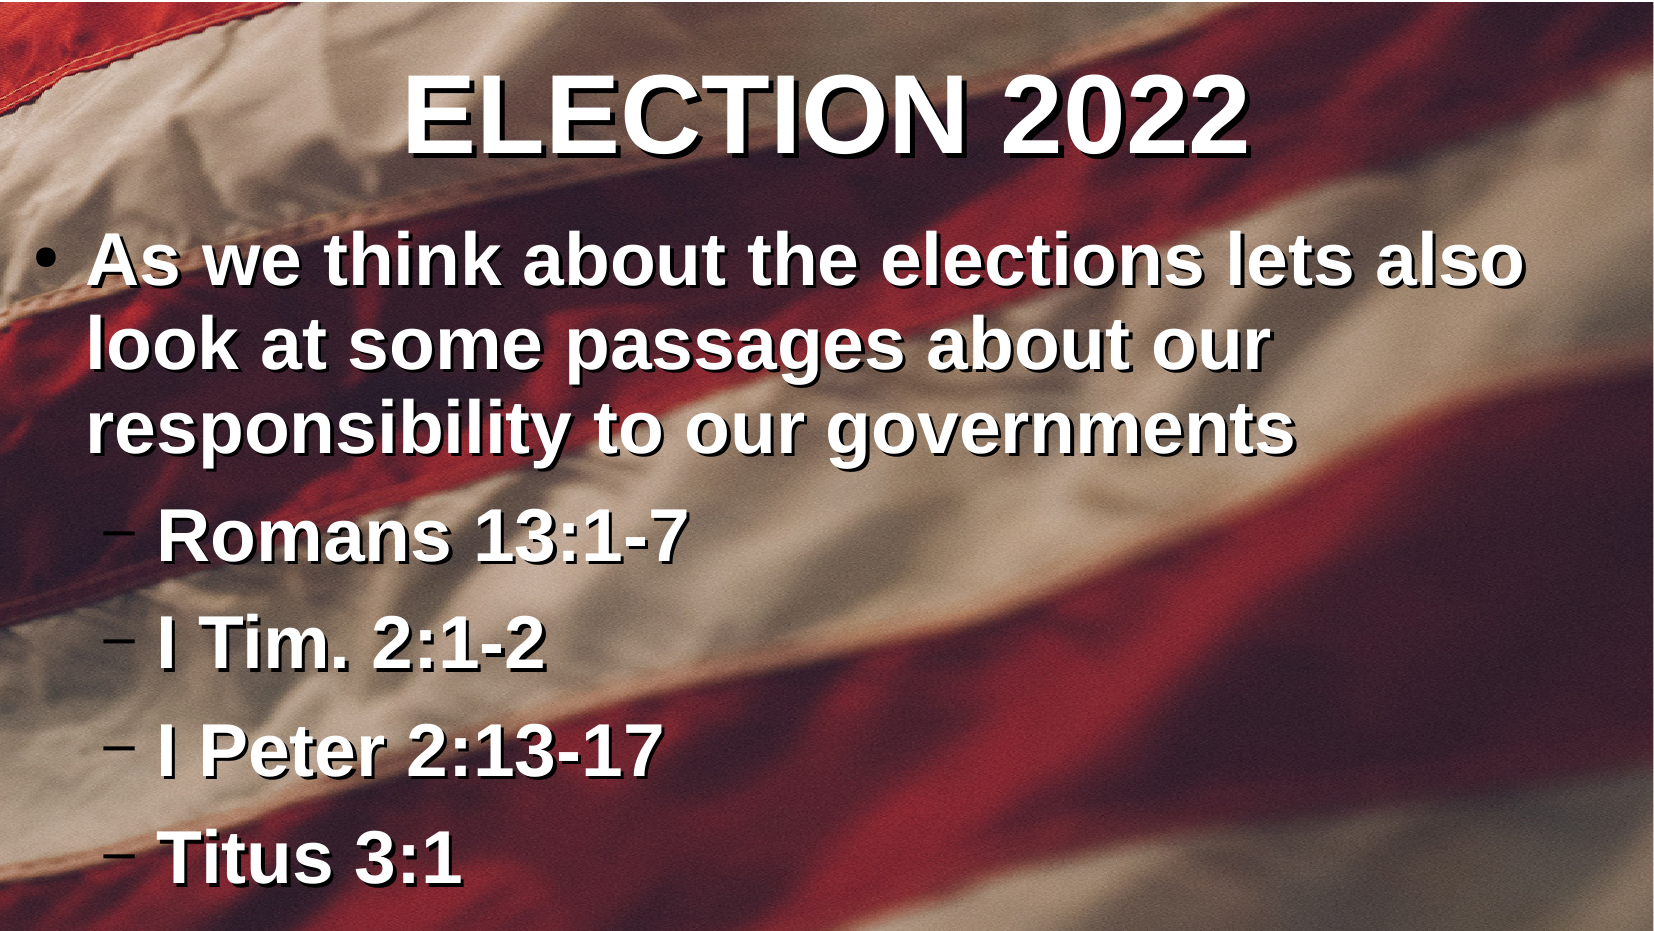

# ELECTION 2022
As we think about the elections lets also look at some passages about our responsibility to our governments
Romans 13:1-7
I Tim. 2:1-2
I Peter 2:13-17
Titus 3:1